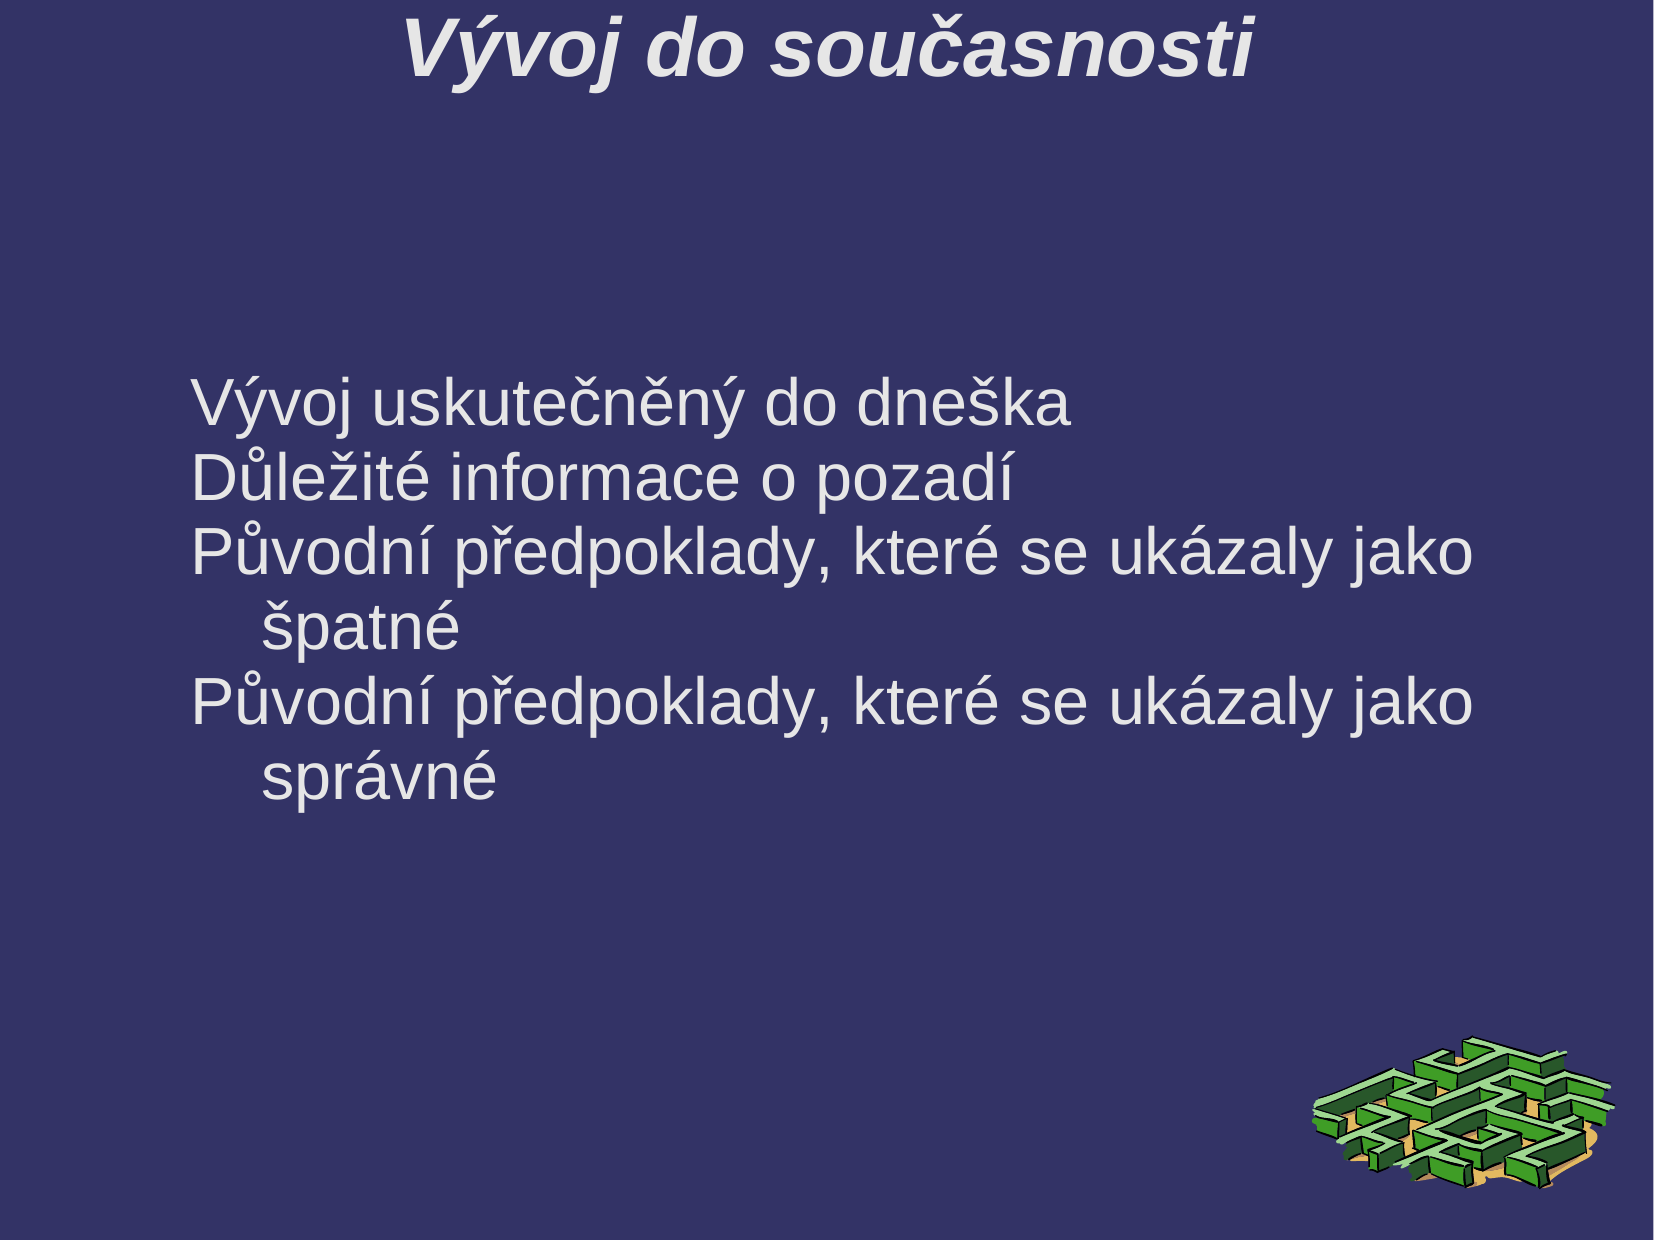

# Vývoj do současnosti
Vývoj uskutečněný do dneška
Důležité informace o pozadí
Původní předpoklady, které se ukázaly jako špatné
Původní předpoklady, které se ukázaly jako správné